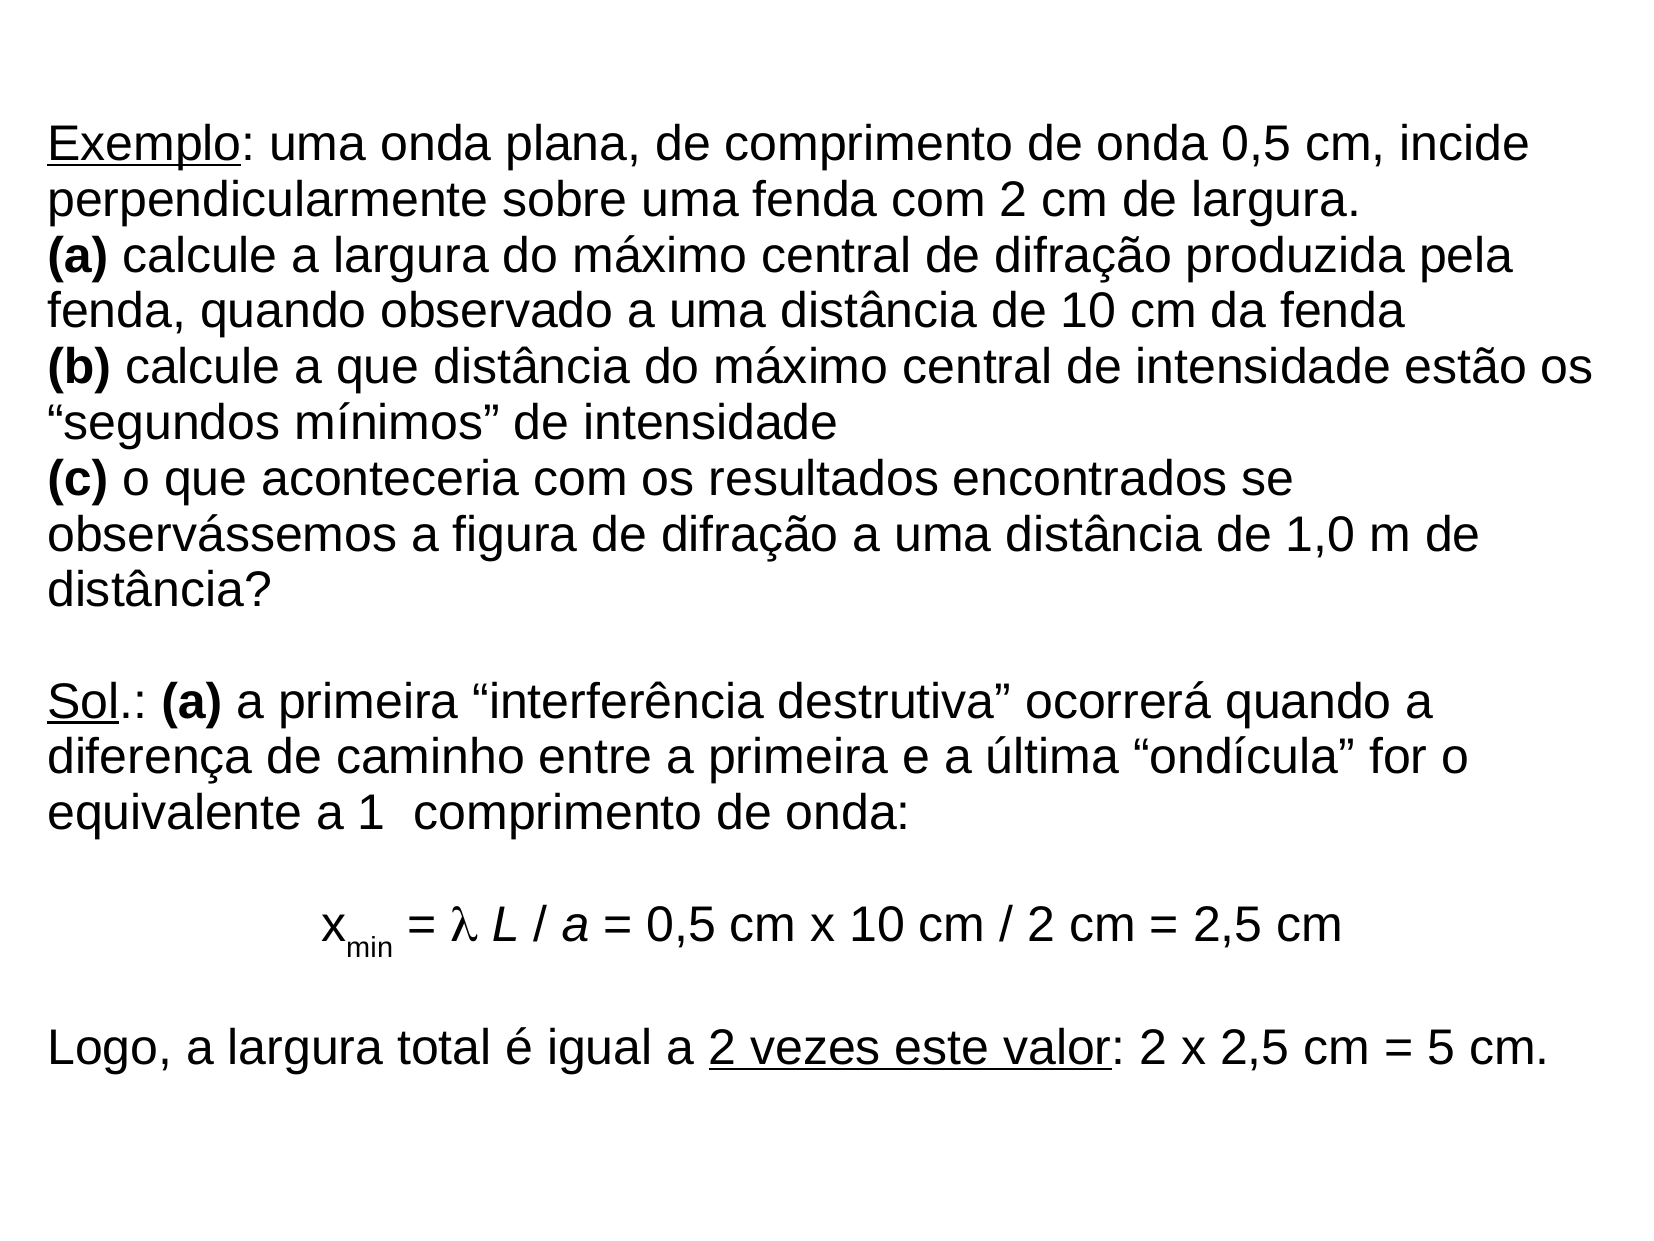

# Exemplo: uma onda plana, de comprimento de onda 0,5 cm, incide perpendicularmente sobre uma fenda com 2 cm de largura.
(a) calcule a largura do máximo central de difração produzida pela fenda, quando observado a uma distância de 10 cm da fenda
(b) calcule a que distância do máximo central de intensidade estão os “segundos mínimos” de intensidade
(c) o que aconteceria com os resultados encontrados se observássemos a figura de difração a uma distância de 1,0 m de distância?
Sol.: (a) a primeira “interferência destrutiva” ocorrerá quando a diferença de caminho entre a primeira e a última “ondícula” for o equivalente a 1 comprimento de onda:
xmin = l L / a = 0,5 cm x 10 cm / 2 cm = 2,5 cm
Logo, a largura total é igual a 2 vezes este valor: 2 x 2,5 cm = 5 cm.